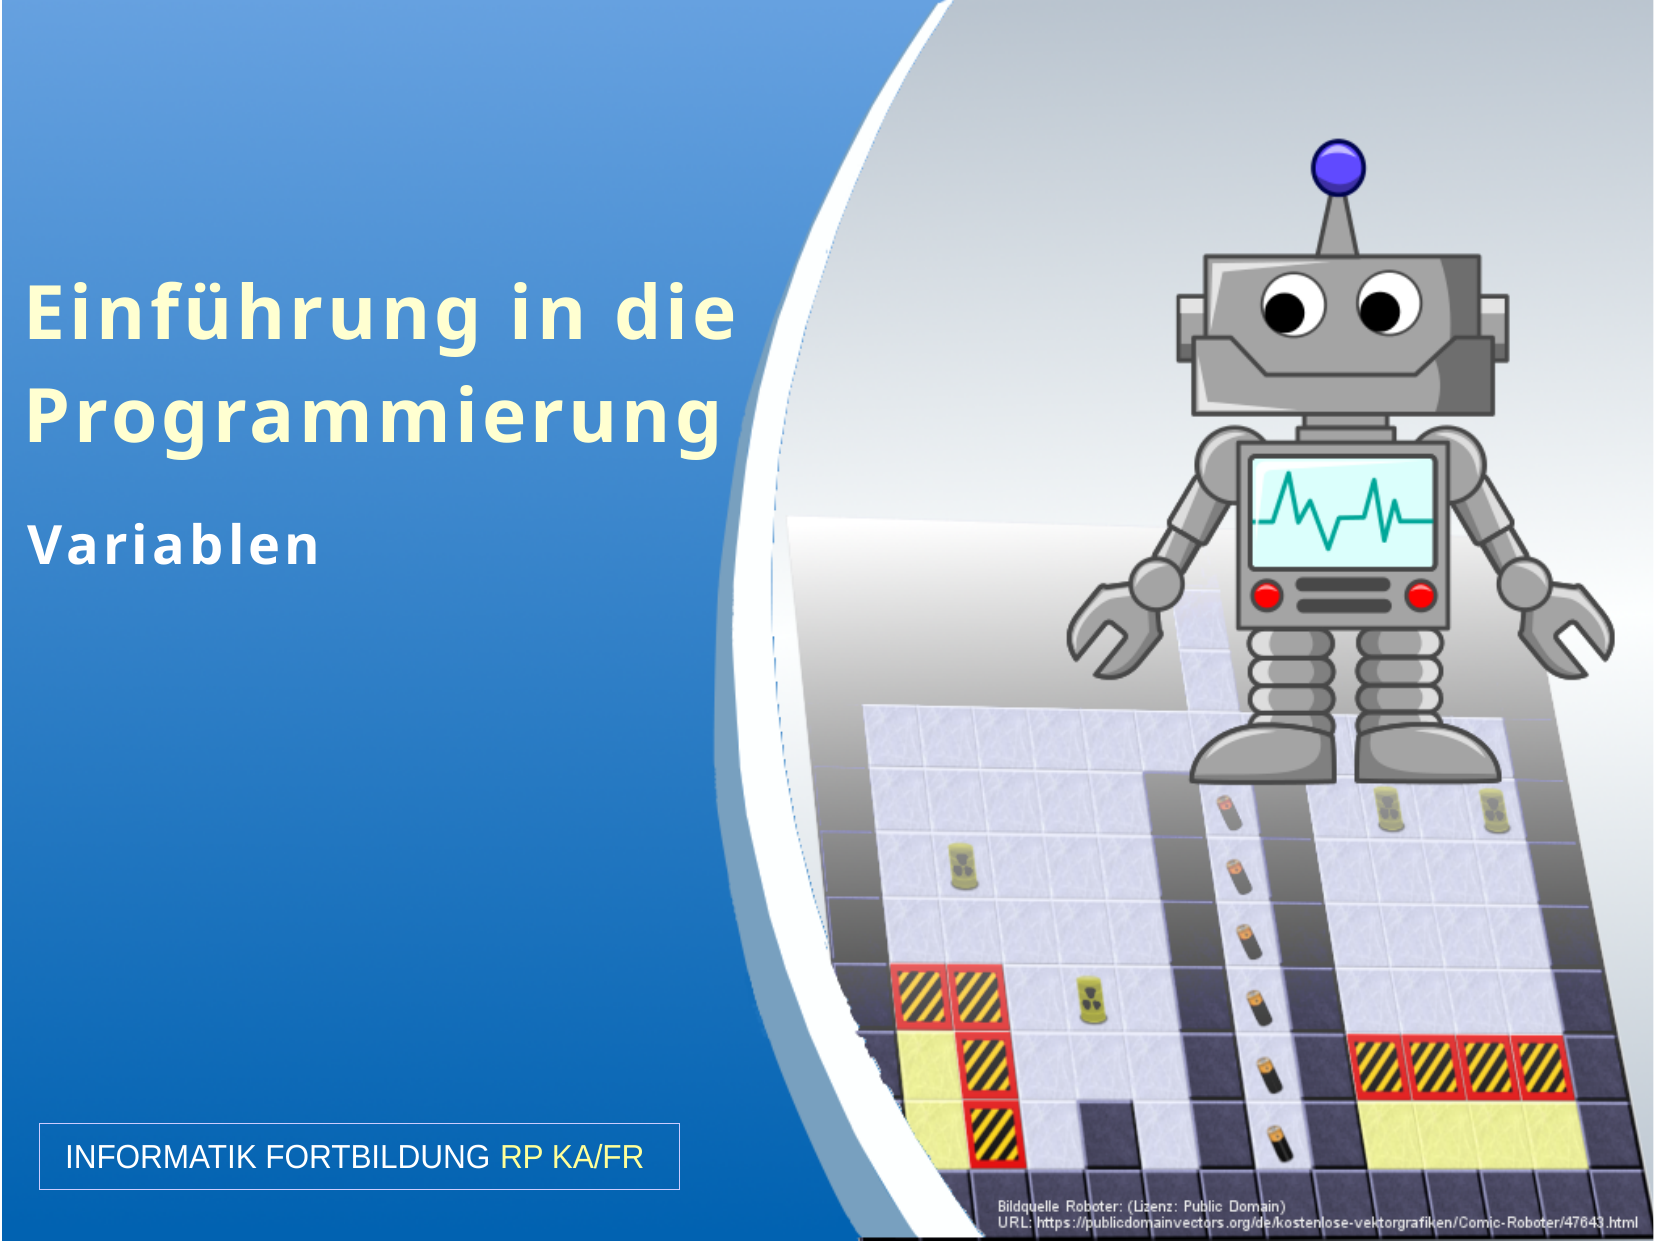

Einführung in die Programmierung
Variablen
INFORMATIK FORTBILDUNG RP KA/FR
1